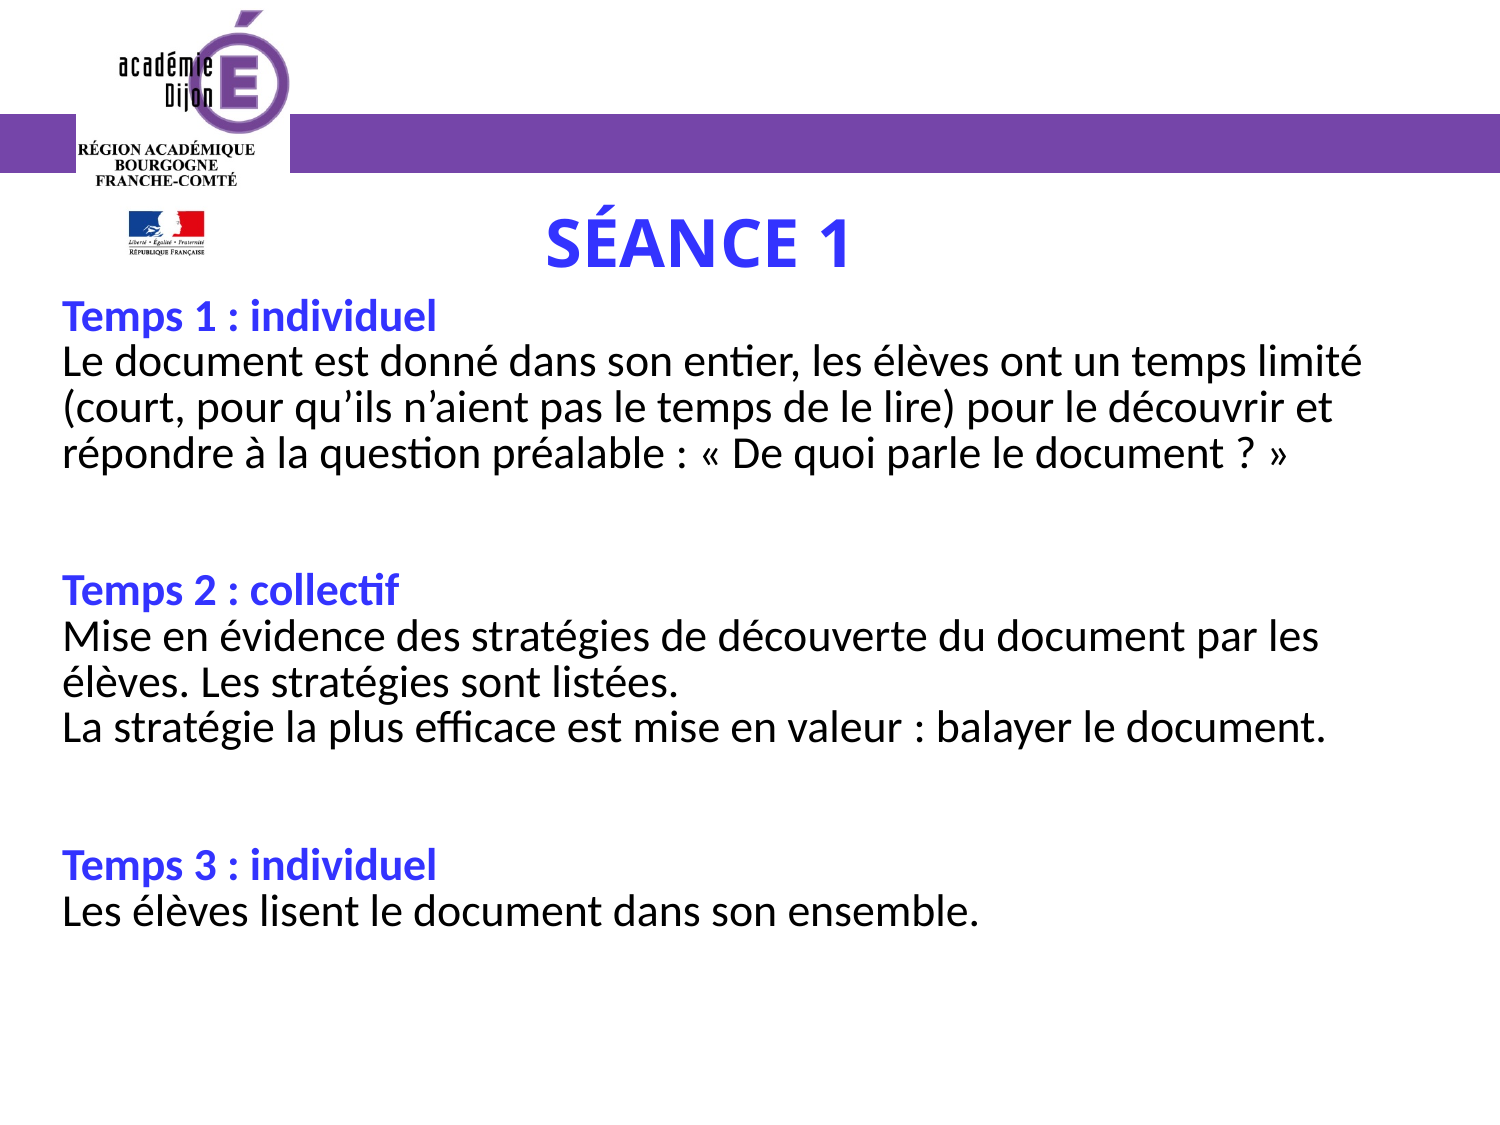

SÉANCE 1
Temps 1 : individuel
Le document est donné dans son entier, les élèves ont un temps limité (court, pour qu’ils n’aient pas le temps de le lire) pour le découvrir et répondre à la question préalable : « De quoi parle le document ? »
Temps 2 : collectif
Mise en évidence des stratégies de découverte du document par les élèves. Les stratégies sont listées.
La stratégie la plus efficace est mise en valeur : balayer le document.
Temps 3 : individuel
Les élèves lisent le document dans son ensemble.